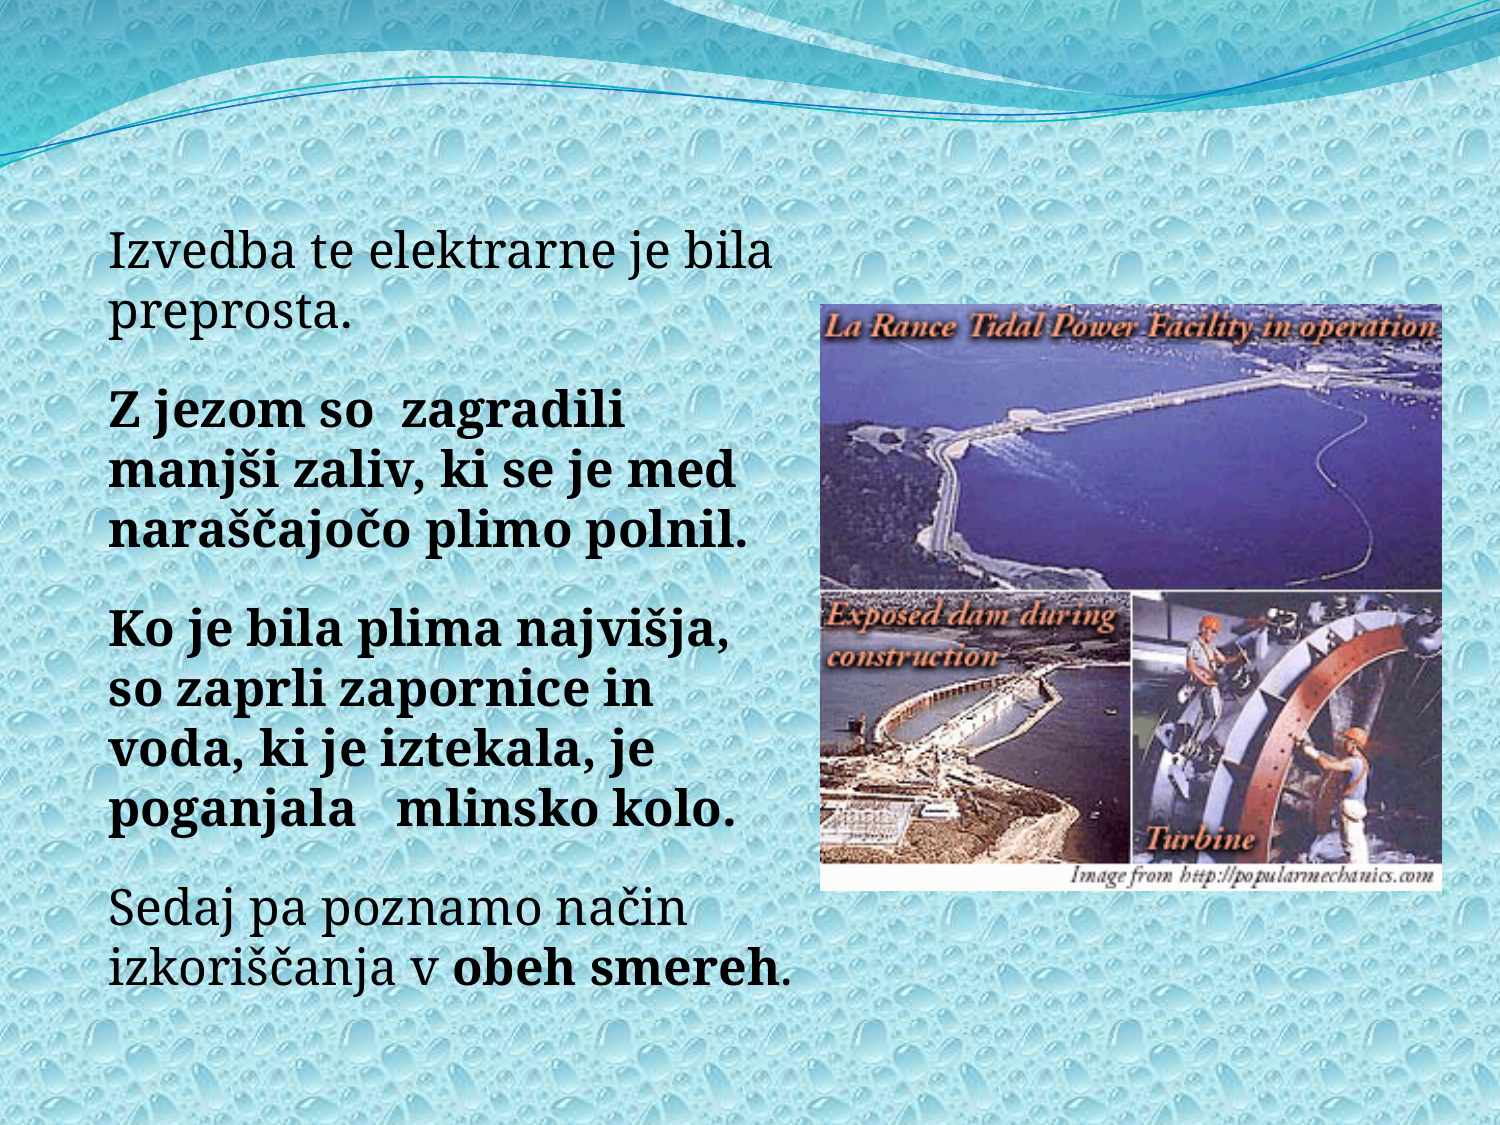

#
Izvedba te elektrarne je bila preprosta.
Z jezom so  zagradili manjši zaliv, ki se je med  naraščajočo plimo polnil.
Ko je bila plima najvišja, so zaprli zapornice in voda, ki je iztekala, je poganjala   mlinsko kolo.
Sedaj pa poznamo način izkoriščanja v obeh smereh.